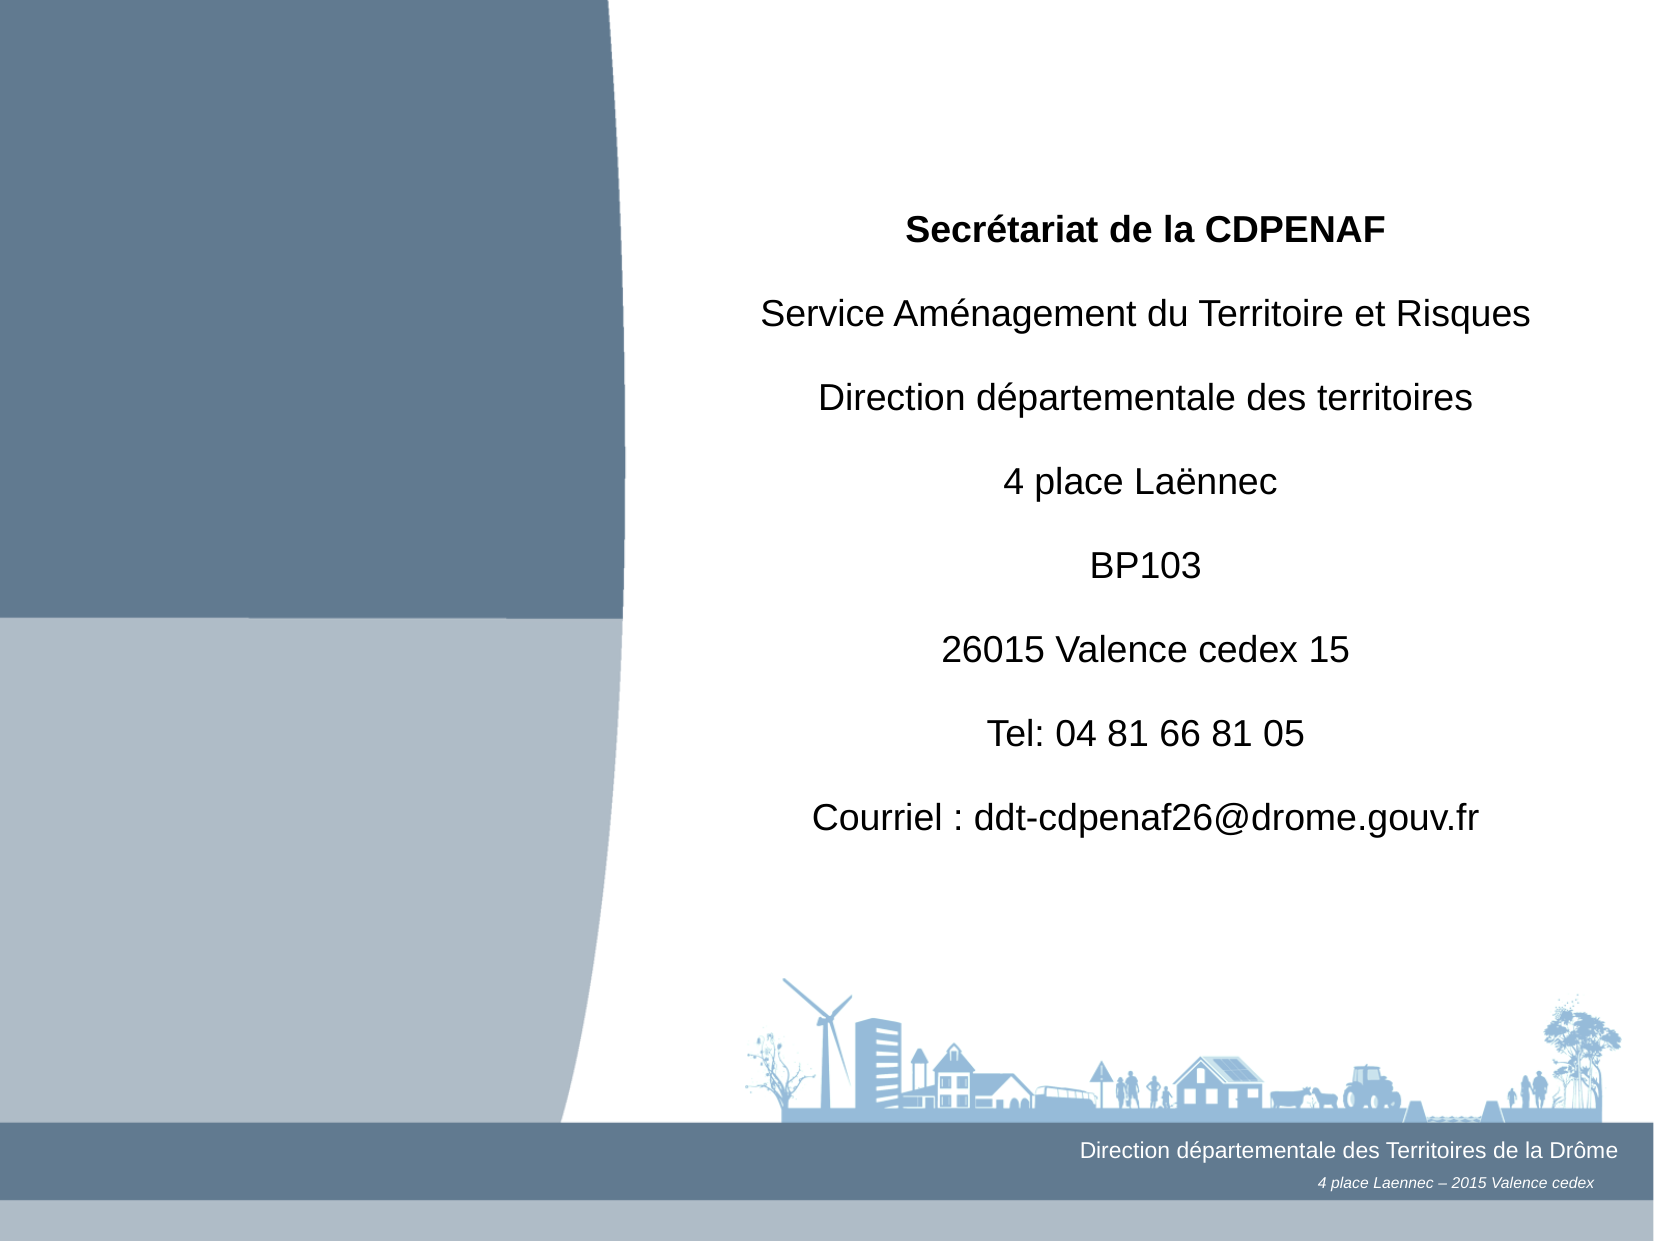

Secrétariat de la CDPENAF
Service Aménagement du Territoire et Risques
Direction départementale des territoires
4 place Laënnec
BP103
26015 Valence cedex 15
Tel: 04 81 66 81 05
Courriel : ddt-cdpenaf26@drome.gouv.fr